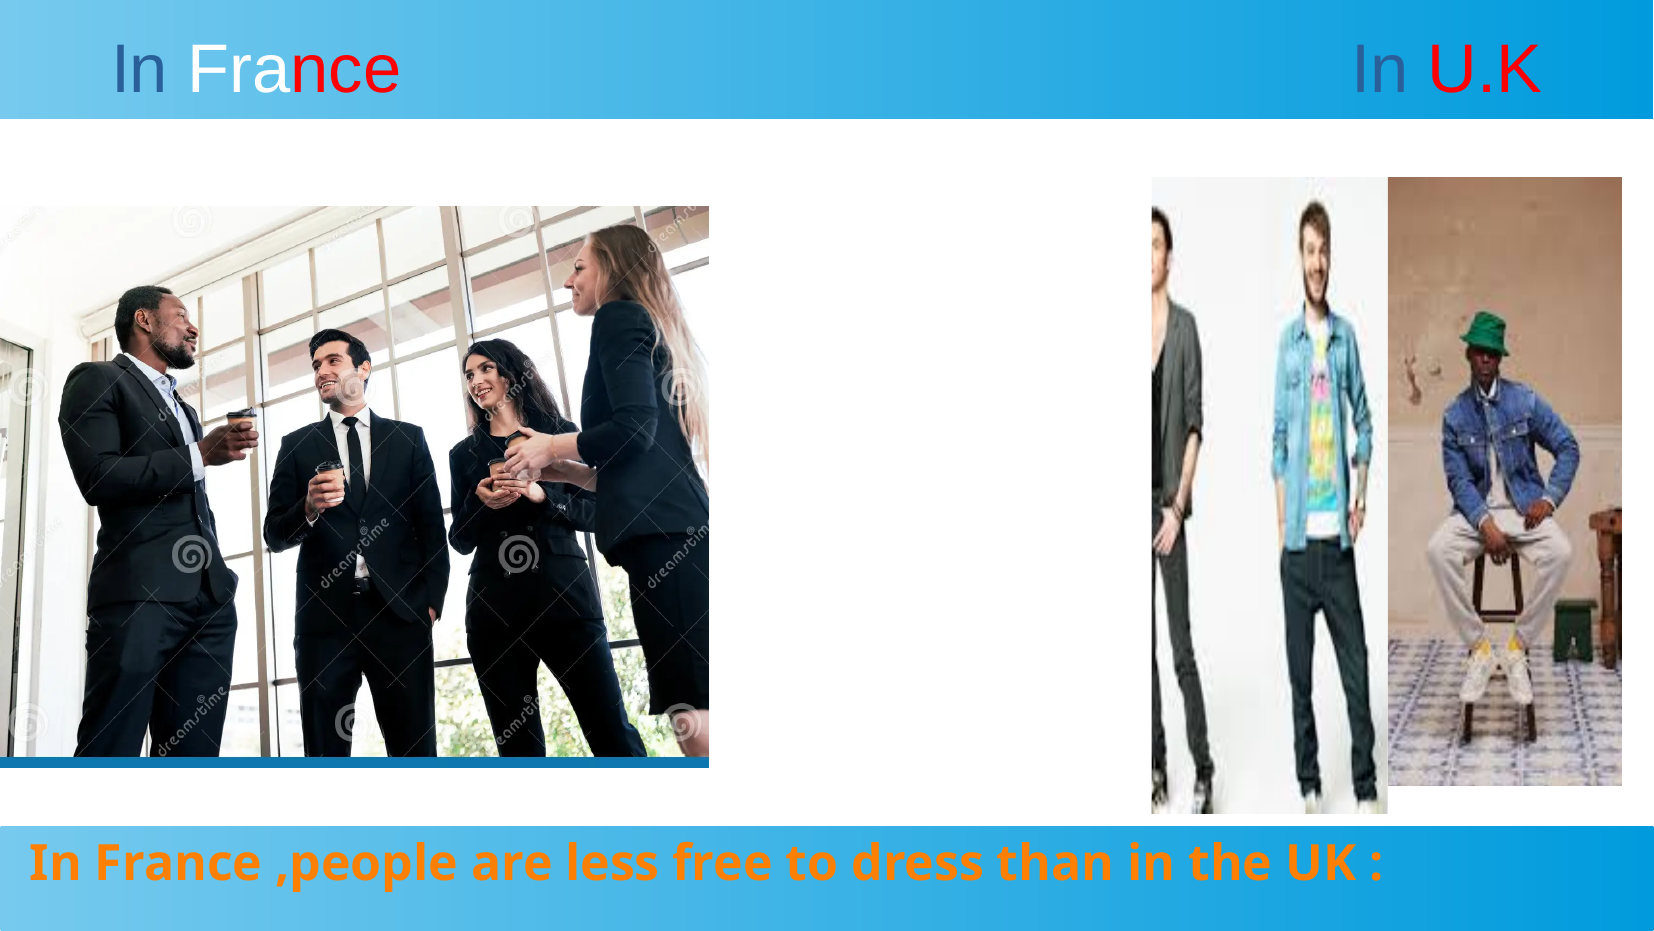

# In France In U.K
In France ,people are less free to dress than in the UK :